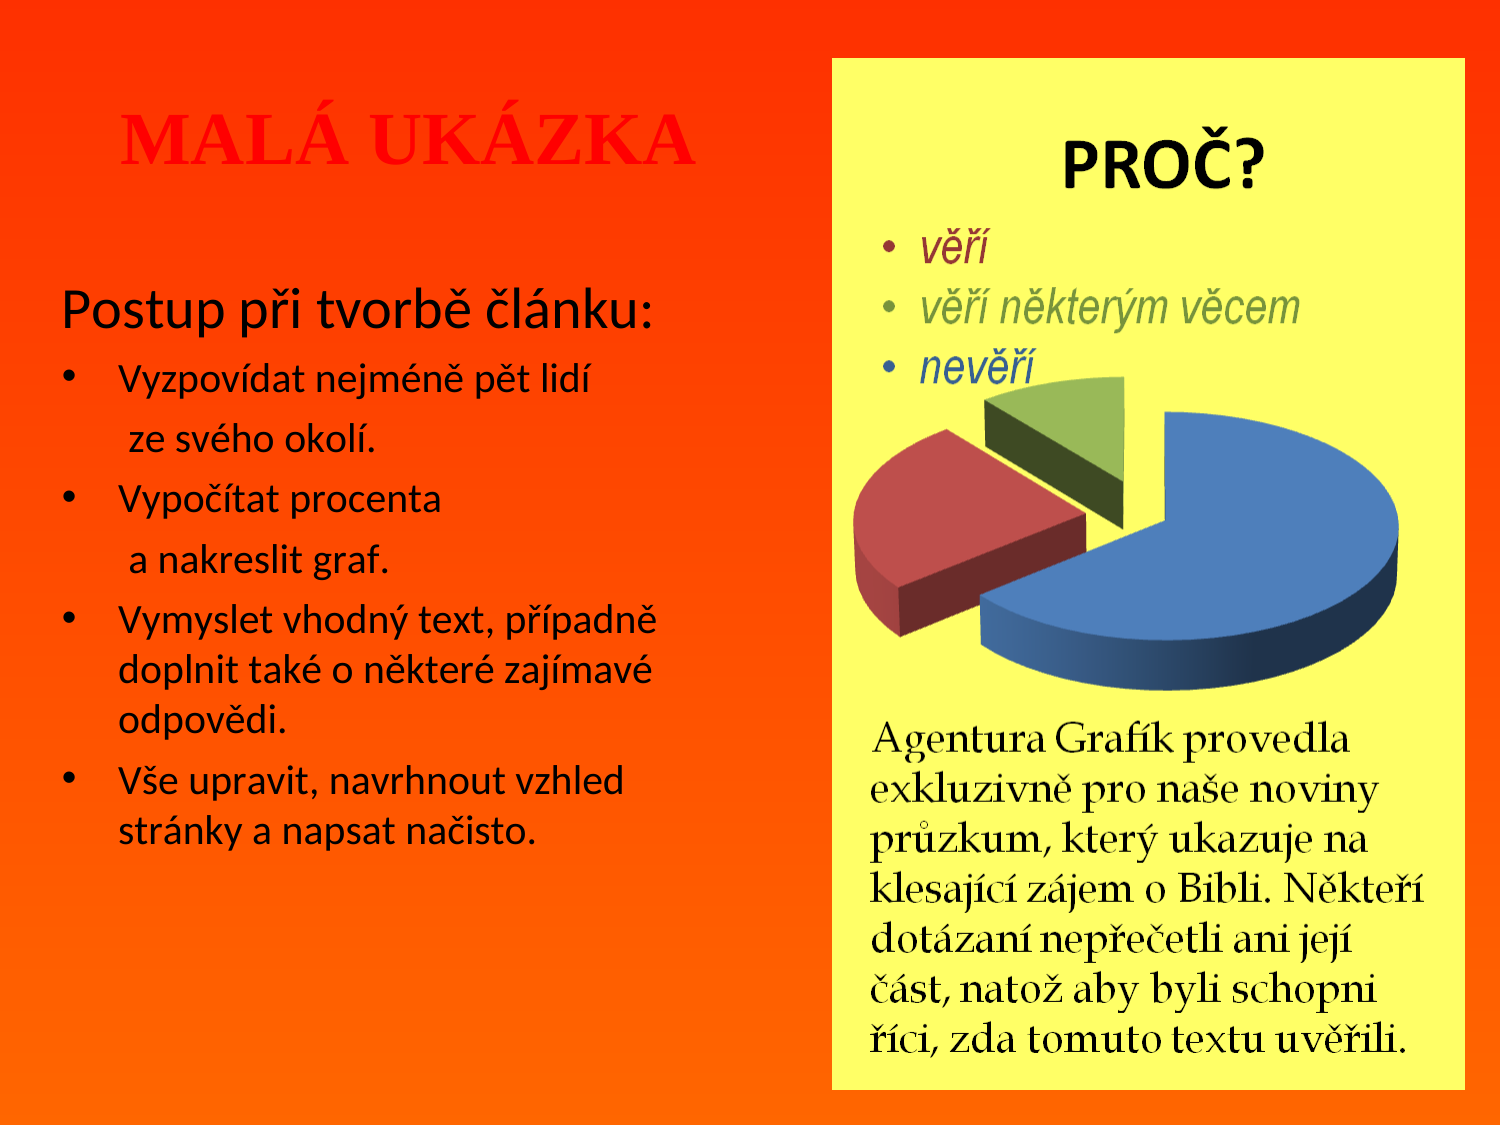

MALÁ UKÁZKA
# Postup při tvorbě článku:
Vyzpovídat nejméně pět lidí
 ze svého okolí.
Vypočítat procenta
 a nakreslit graf.
Vymyslet vhodný text, případně doplnit také o některé zajímavé odpovědi.
Vše upravit, navrhnout vzhled stránky a napsat načisto.